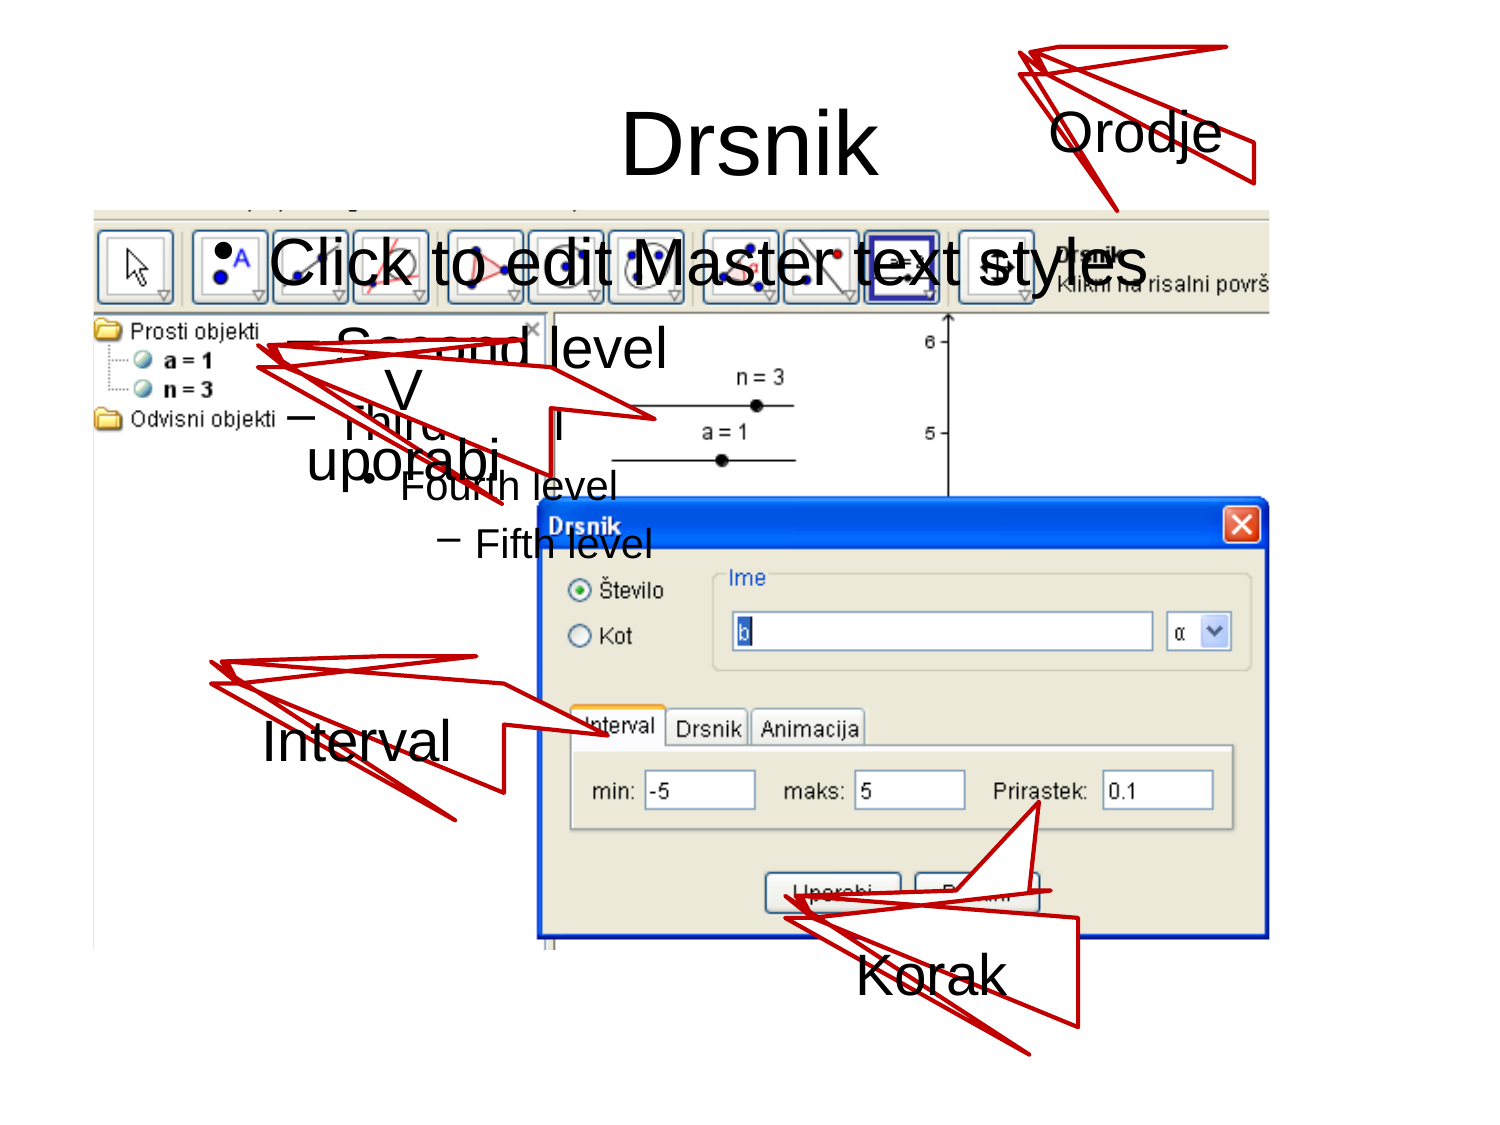

# Drsnik
Orodje
Click to edit Master text styles
Second level
Third level
Fourth level
Fifth level
V uporabi
Interval
Korak